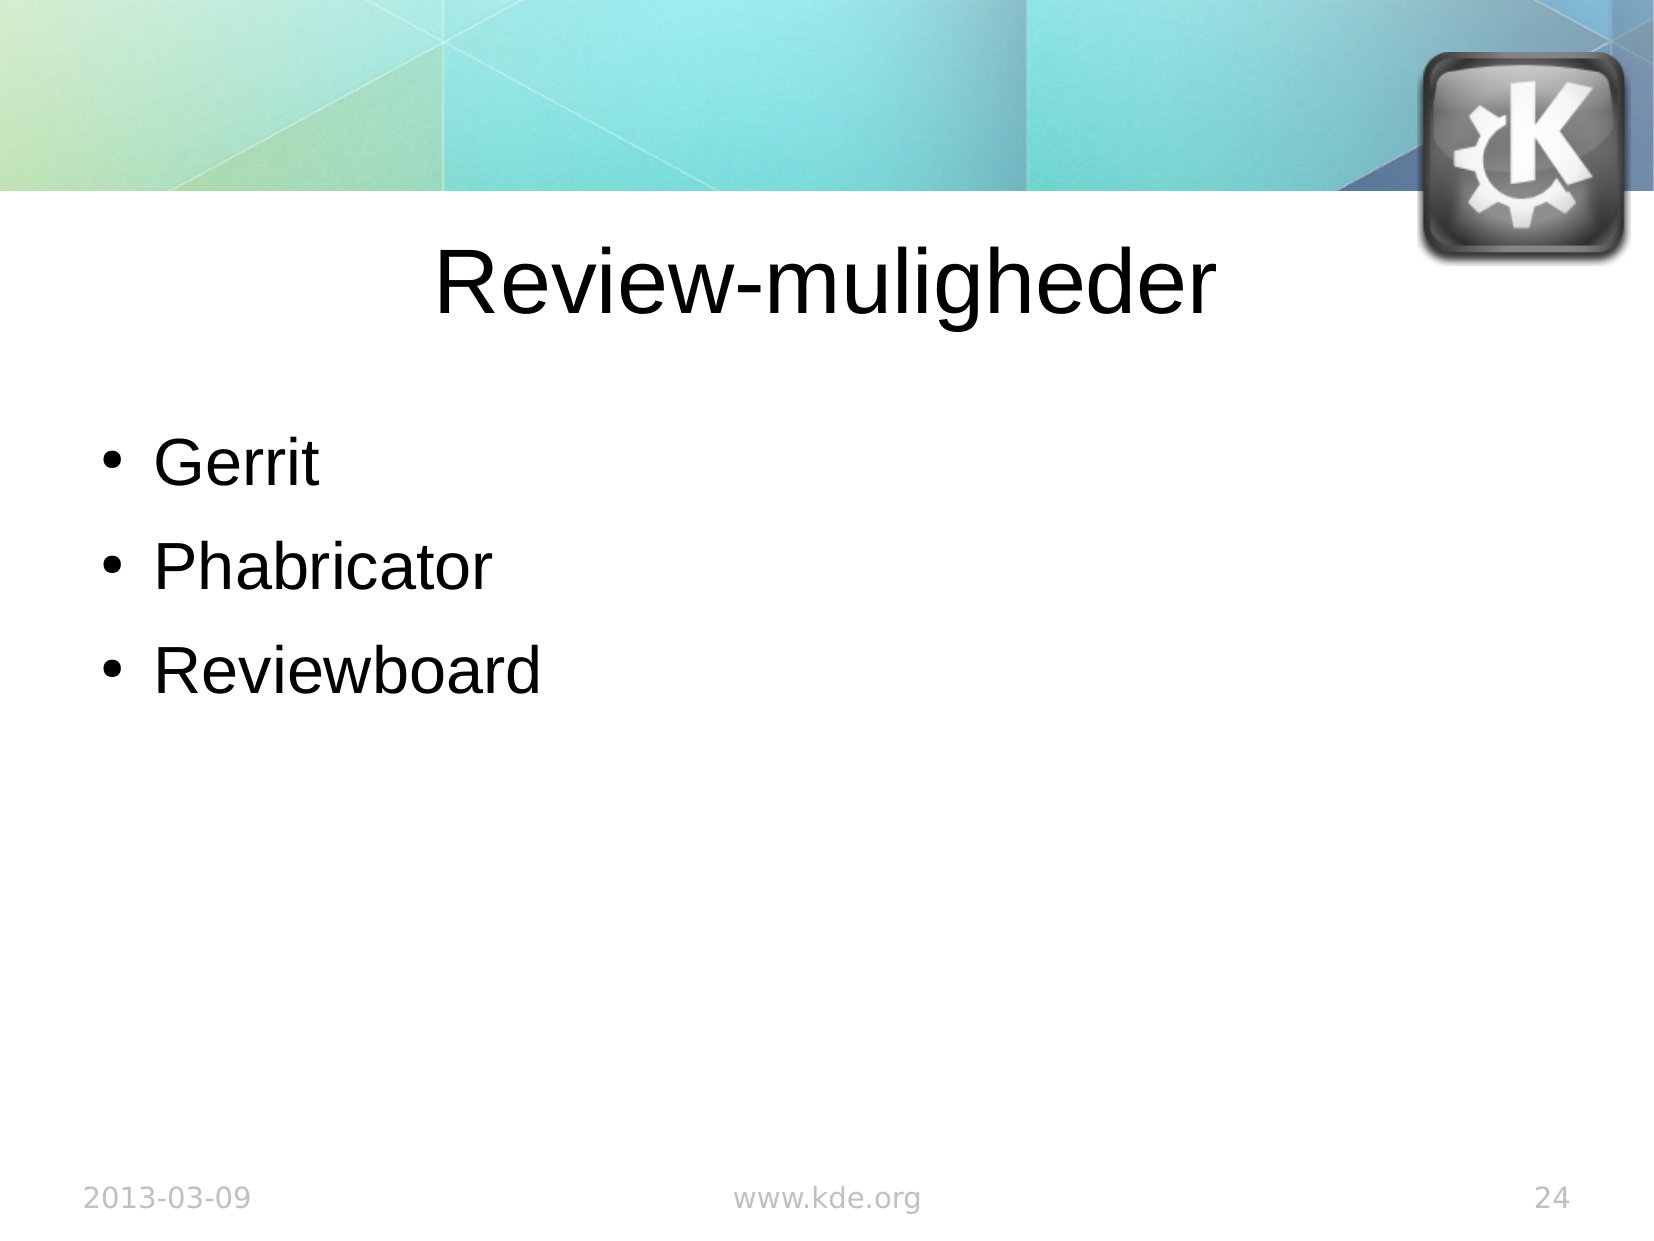

# Review-muligheder
Gerrit
Phabricator
Reviewboard
2013-03-09
www.kde.org
24